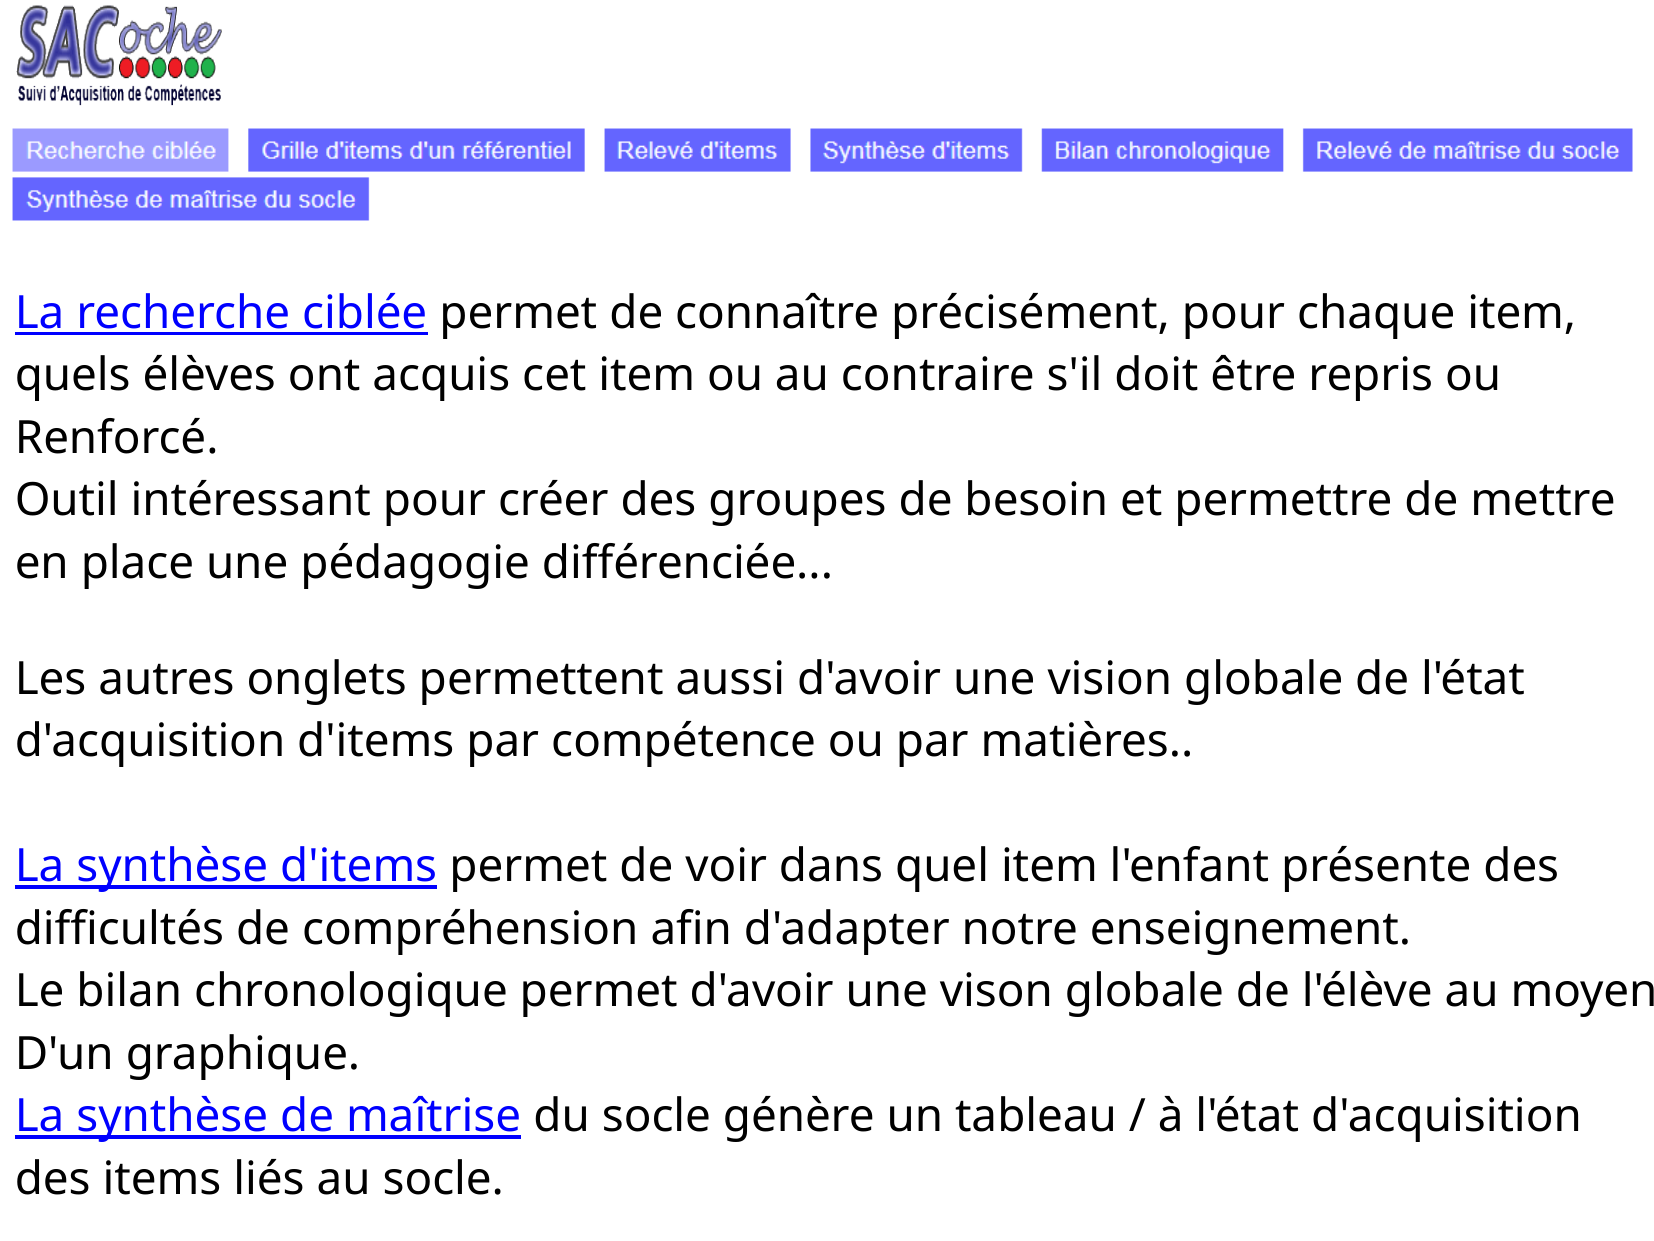

La recherche ciblée permet de connaître précisément, pour chaque item,
quels élèves ont acquis cet item ou au contraire s'il doit être repris ou
Renforcé.
Outil intéressant pour créer des groupes de besoin et permettre de mettre
en place une pédagogie différenciée...
Les autres onglets permettent aussi d'avoir une vision globale de l'état
d'acquisition d'items par compétence ou par matières..
La synthèse d'items permet de voir dans quel item l'enfant présente des
difficultés de compréhension afin d'adapter notre enseignement.
Le bilan chronologique permet d'avoir une vison globale de l'élève au moyen
D'un graphique.
La synthèse de maîtrise du socle génère un tableau / à l'état d'acquisition
des items liés au socle.